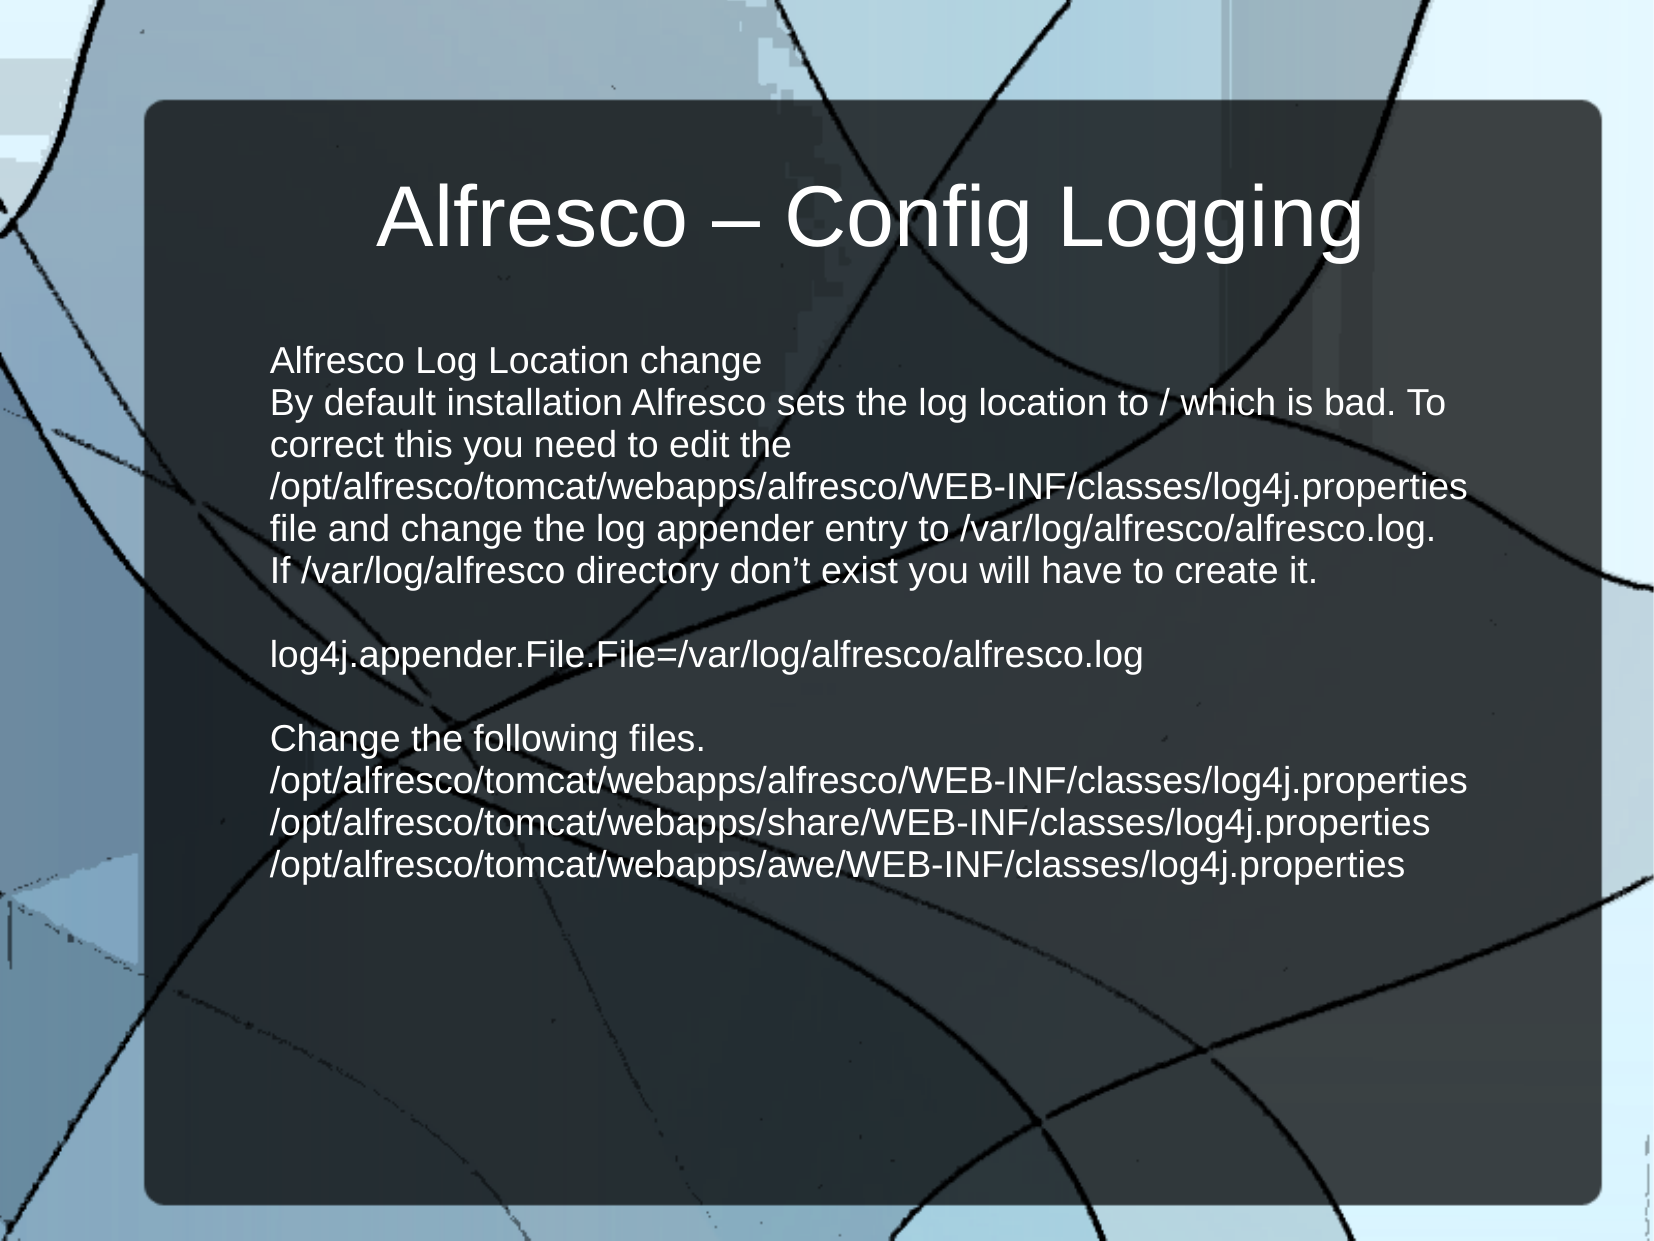

# Alfresco – Config Logging
Alfresco Log Location change
By default installation Alfresco sets the log location to / which is bad. To correct this you need to edit the /opt/alfresco/tomcat/webapps/alfresco/WEB-INF/classes/log4j.properties file and change the log appender entry to /var/log/alfresco/alfresco.log. If /var/log/alfresco directory don’t exist you will have to create it.
log4j.appender.File.File=/var/log/alfresco/alfresco.log
Change the following files.
/opt/alfresco/tomcat/webapps/alfresco/WEB-INF/classes/log4j.properties
/opt/alfresco/tomcat/webapps/share/WEB-INF/classes/log4j.properties
/opt/alfresco/tomcat/webapps/awe/WEB-INF/classes/log4j.properties